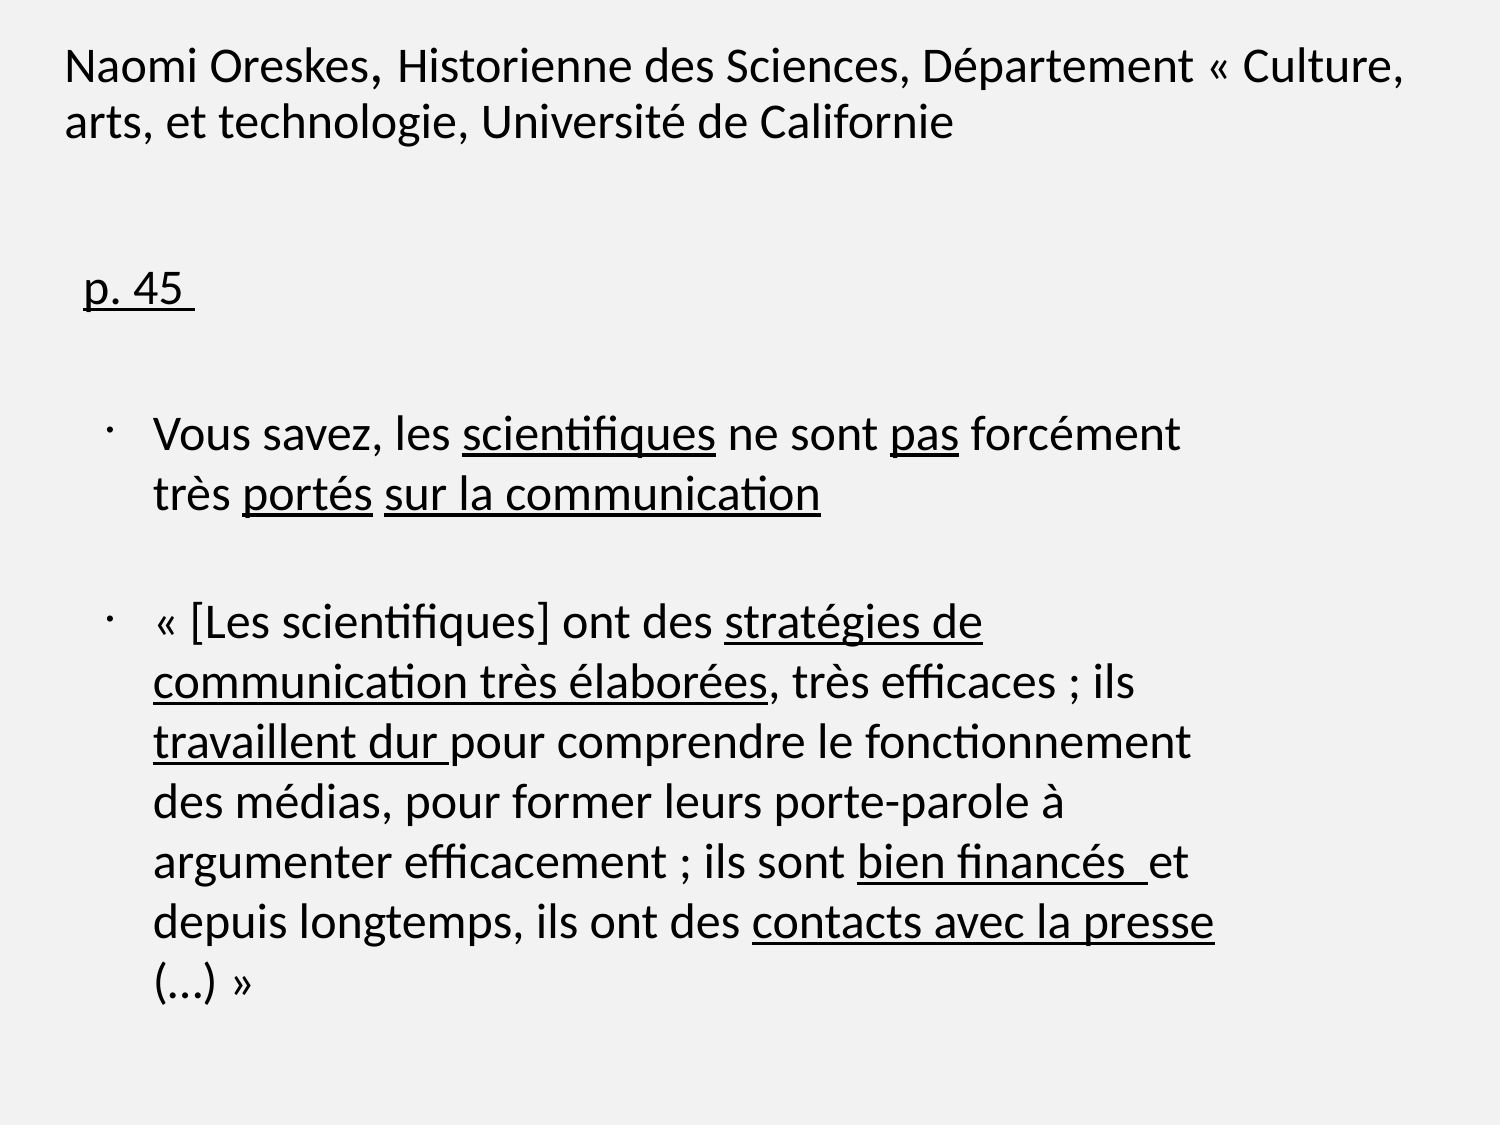

# Naomi Oreskes, Historienne des Sciences, Département « Culture, arts, et technologie, Université de Californie
p. 45
Vous savez, les scientifiques ne sont pas forcément très portés sur la communication
« [Les scientifiques] ont des stratégies de communication très élaborées, très efficaces ; ils travaillent dur pour comprendre le fonctionnement des médias, pour former leurs porte-parole à argumenter efficacement ; ils sont bien financés et depuis longtemps, ils ont des contacts avec la presse (…) »